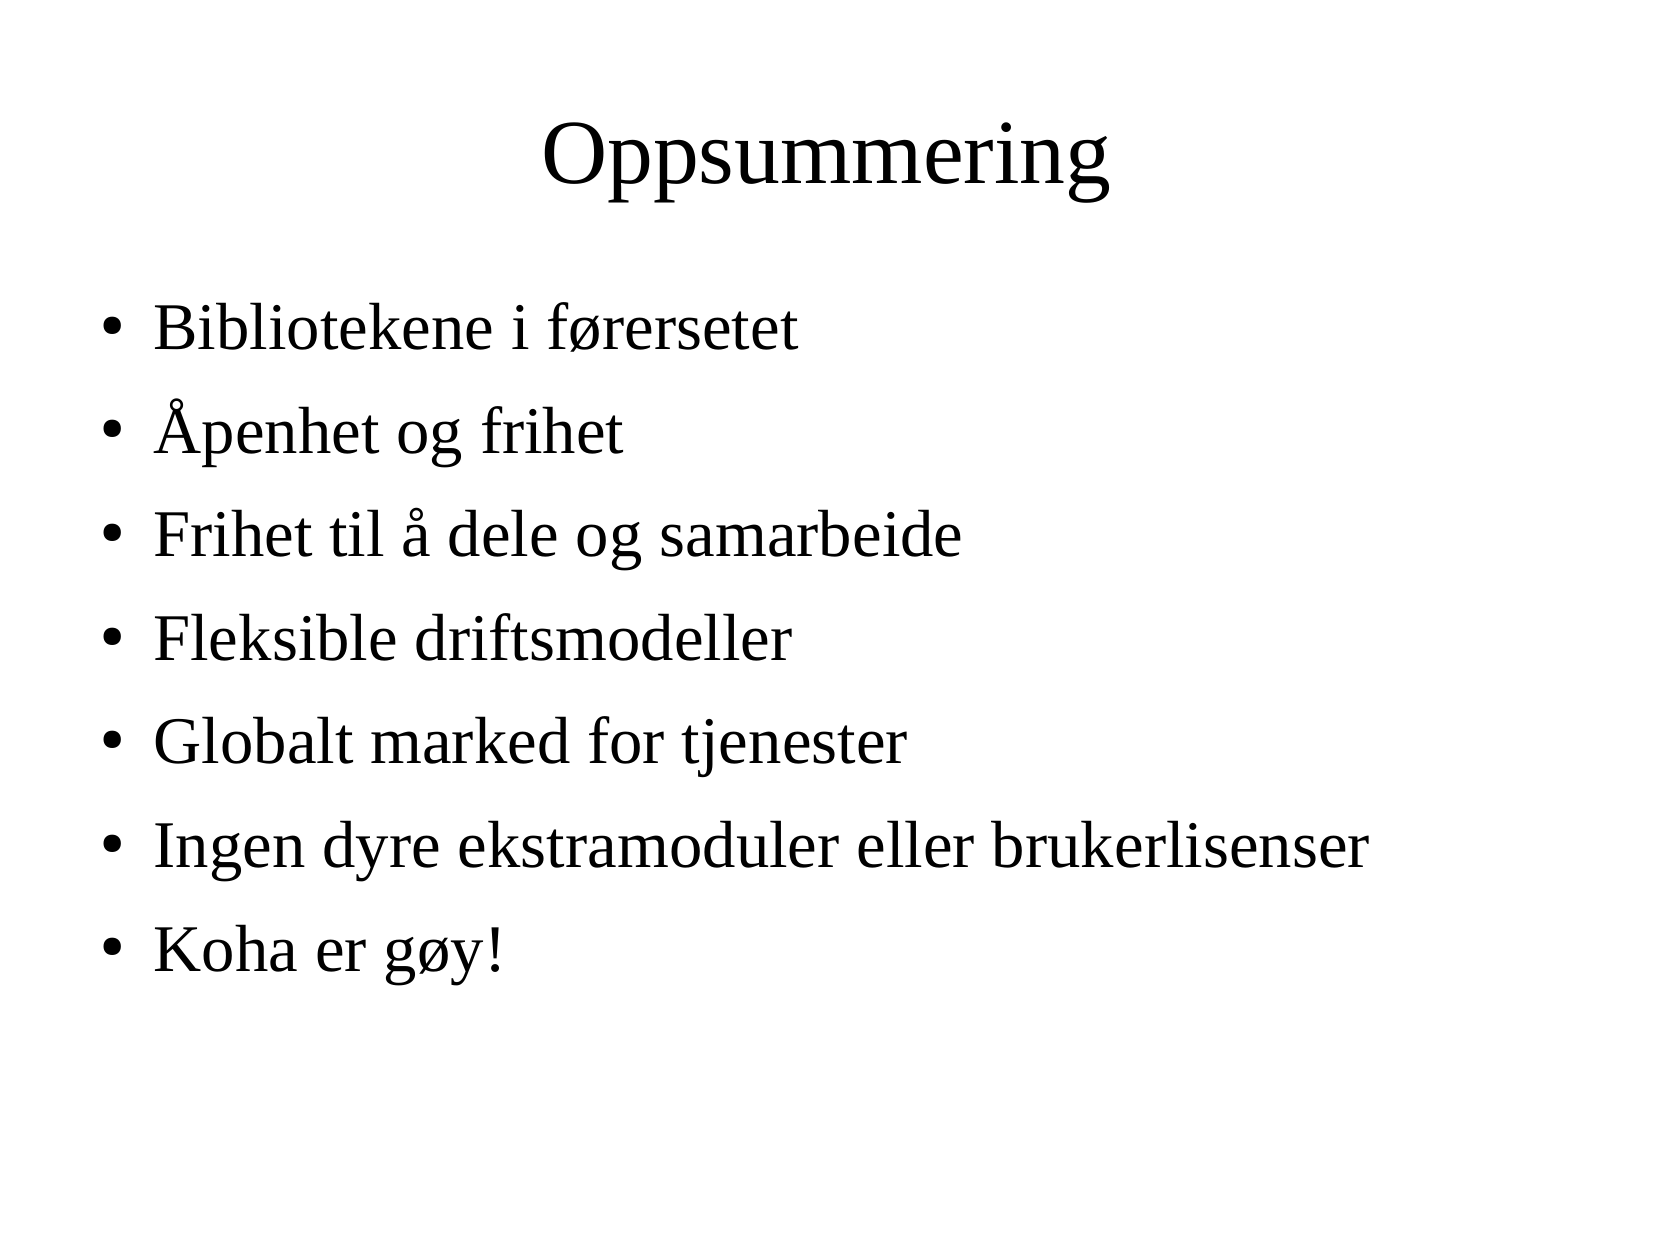

# Oppsummering
Bibliotekene i førersetet
Åpenhet og frihet
Frihet til å dele og samarbeide
Fleksible driftsmodeller
Globalt marked for tjenester
Ingen dyre ekstramoduler eller brukerlisenser
Koha er gøy!